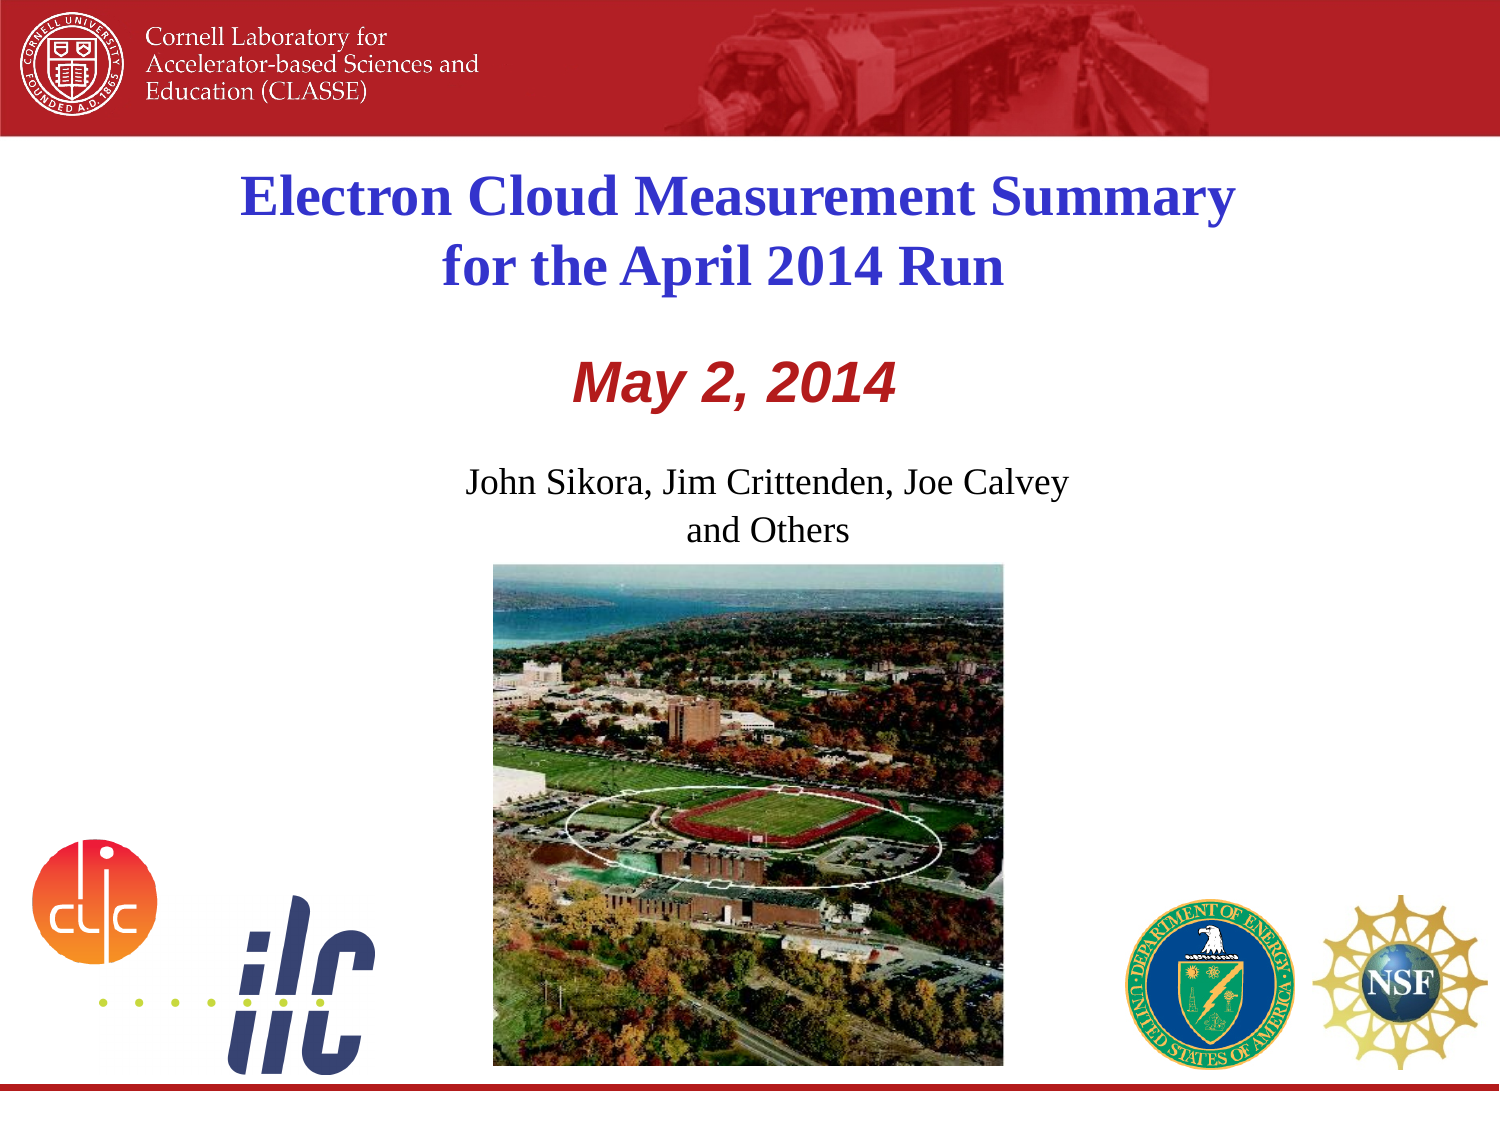

# Electron Cloud Measurement Summary for the April 2014 Run
May 2, 2014
John Sikora, Jim Crittenden, Joe Calvey
and Others